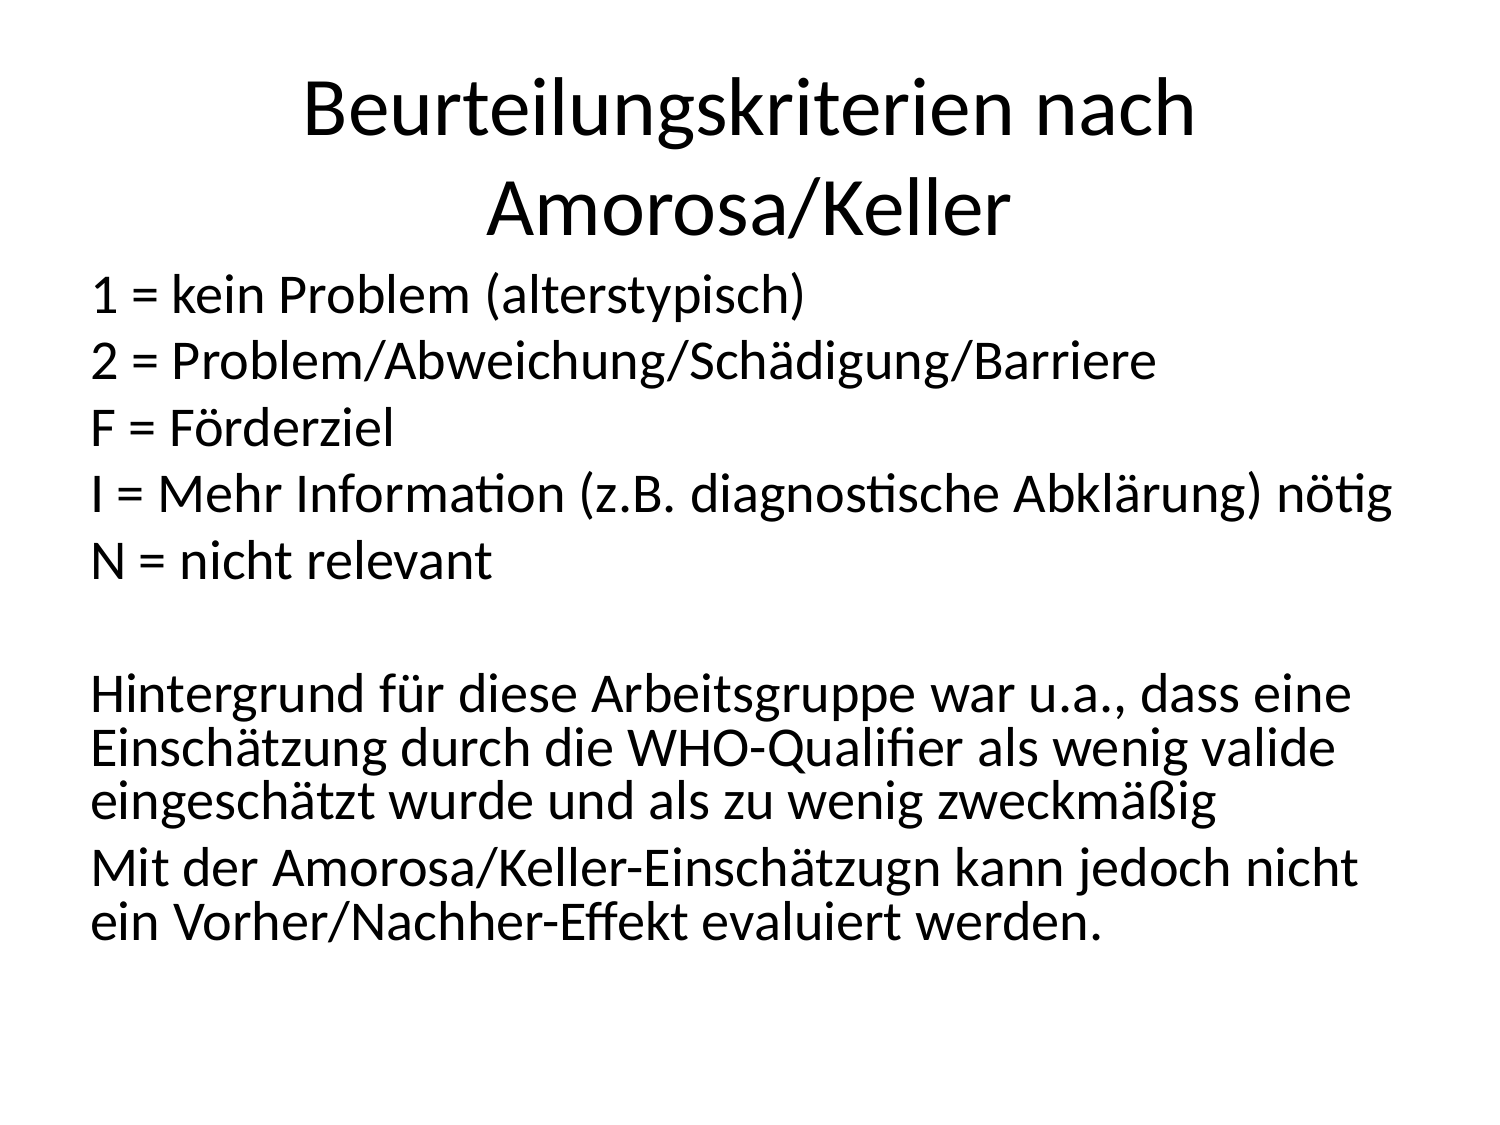

# Beurteilungskriterien nach Amorosa/Keller
1 = kein Problem (alterstypisch)
2 = Problem/Abweichung/Schädigung/Barriere
F = Förderziel
I = Mehr Information (z.B. diagnostische Abklärung) nötig
N = nicht relevant
Hintergrund für diese Arbeitsgruppe war u.a., dass eine Einschätzung durch die WHO-Qualifier als wenig valide eingeschätzt wurde und als zu wenig zweckmäßig
Mit der Amorosa/Keller-Einschätzugn kann jedoch nicht ein Vorher/Nachher-Effekt evaluiert werden.